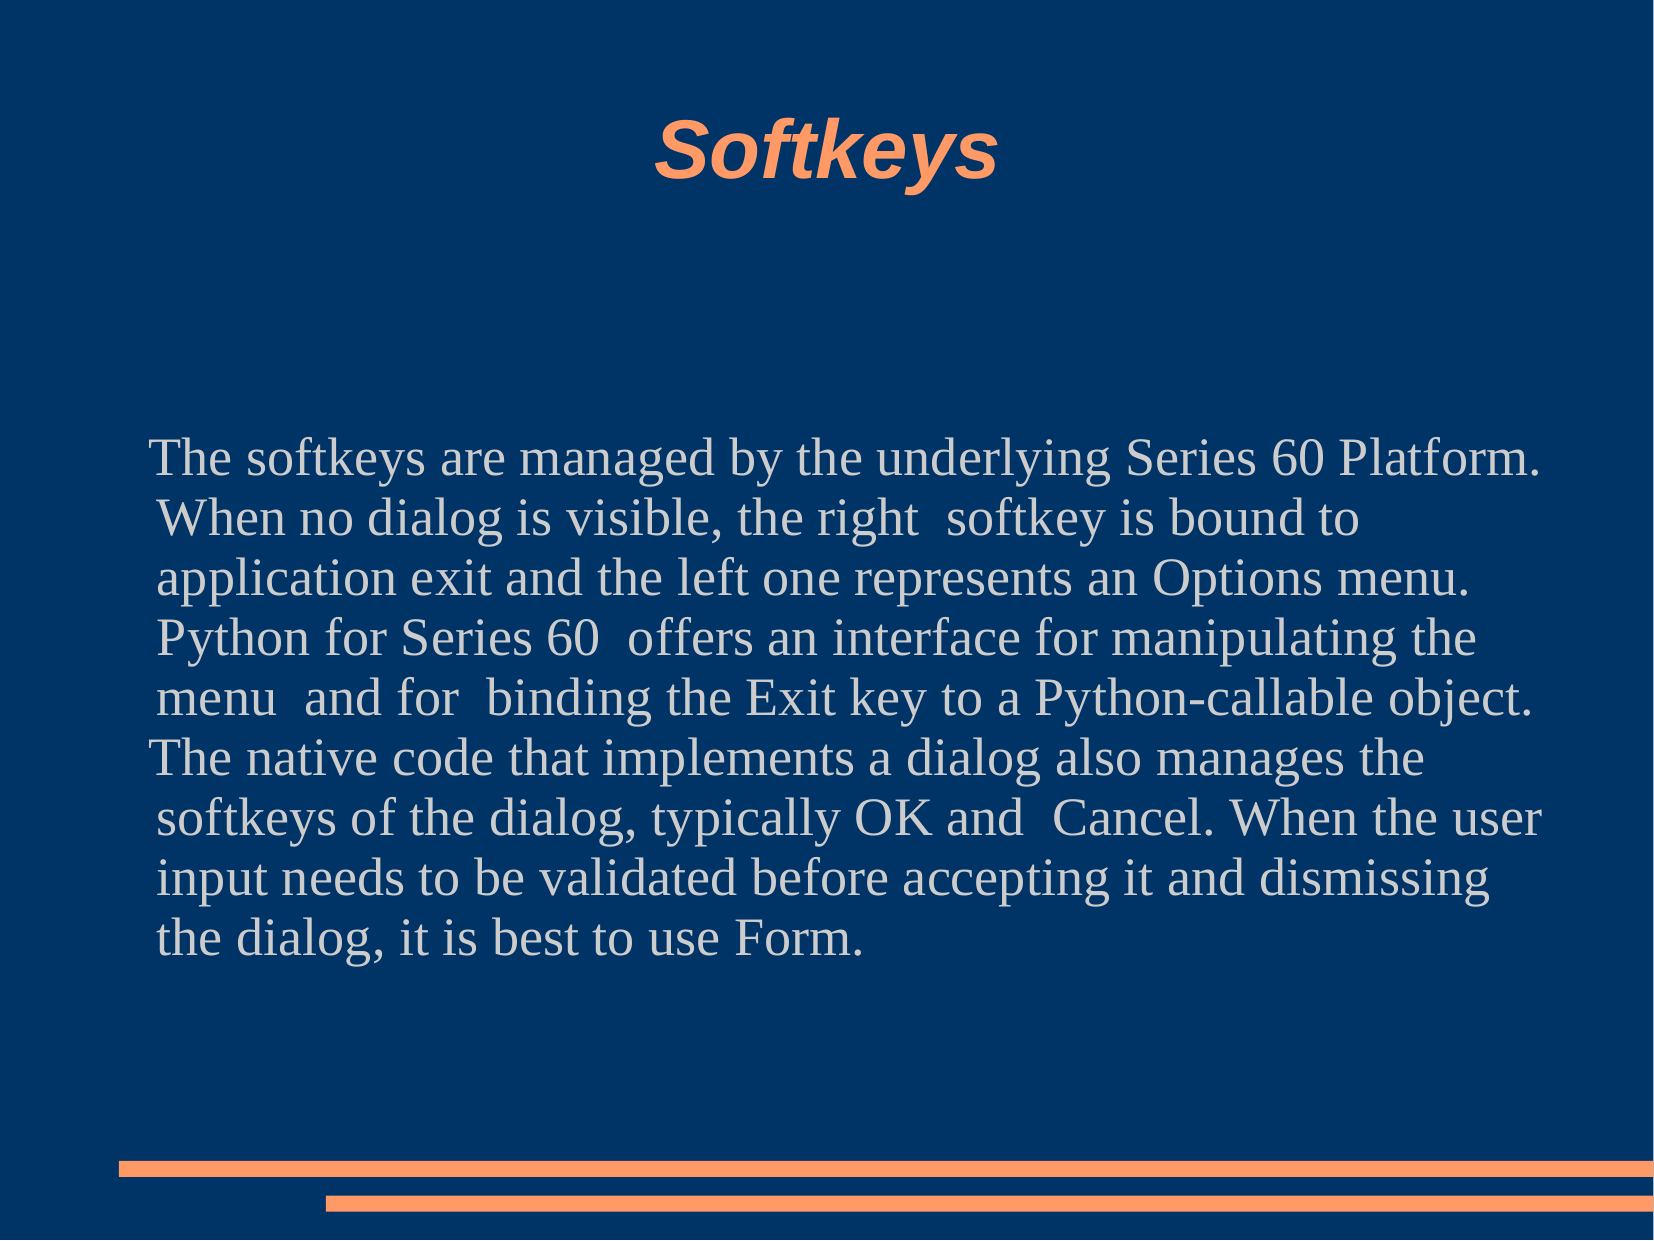

# Softkeys
 The softkeys are managed by the underlying Series 60 Platform. When no dialog is visible, the right softkey is bound to application exit and the left one represents an Options menu. Python for Series 60 offers an interface for manipulating the menu and for binding the Exit key to a Python-callable object.
 The native code that implements a dialog also manages the softkeys of the dialog, typically OK and Cancel. When the user input needs to be validated before accepting it and dismissing the dialog, it is best to use Form.